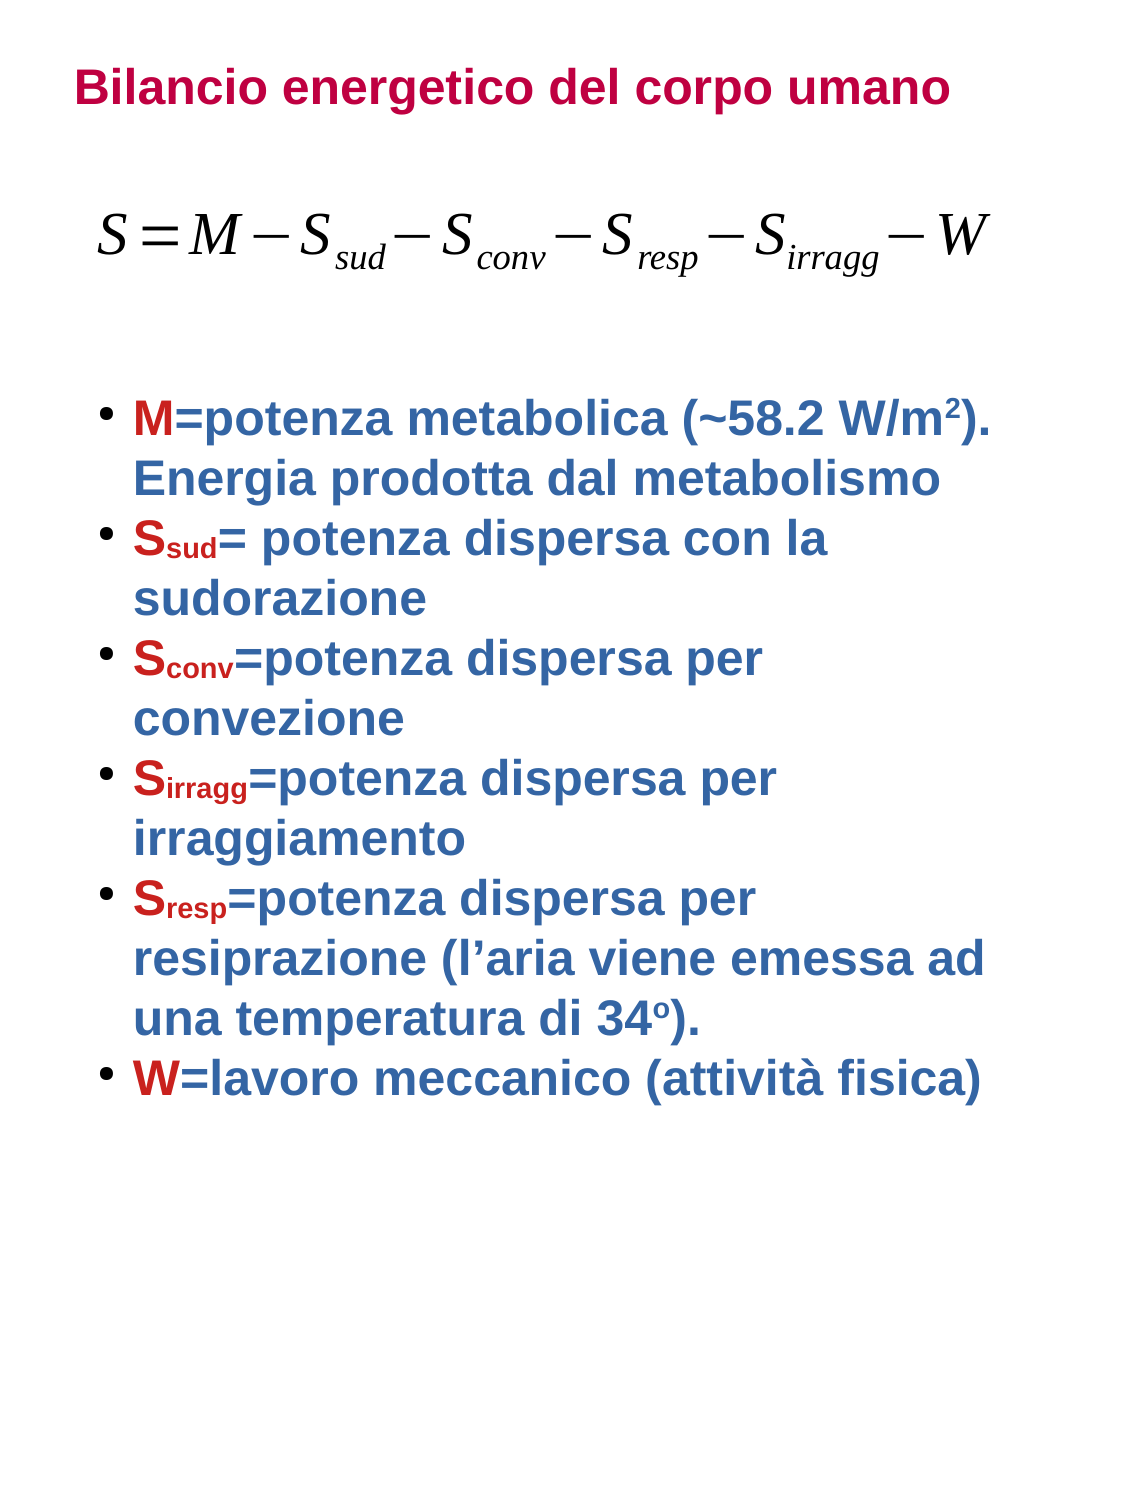

Bilancio energetico del corpo umano
M=potenza metabolica (~58.2 W/m2). Energia prodotta dal metabolismo
Ssud= potenza dispersa con la sudorazione
Sconv=potenza dispersa per convezione
Sirragg=potenza dispersa per irraggiamento
Sresp=potenza dispersa per resiprazione (l’aria viene emessa ad una temperatura di 34o).
W=lavoro meccanico (attività fisica)
P8 Calore
13